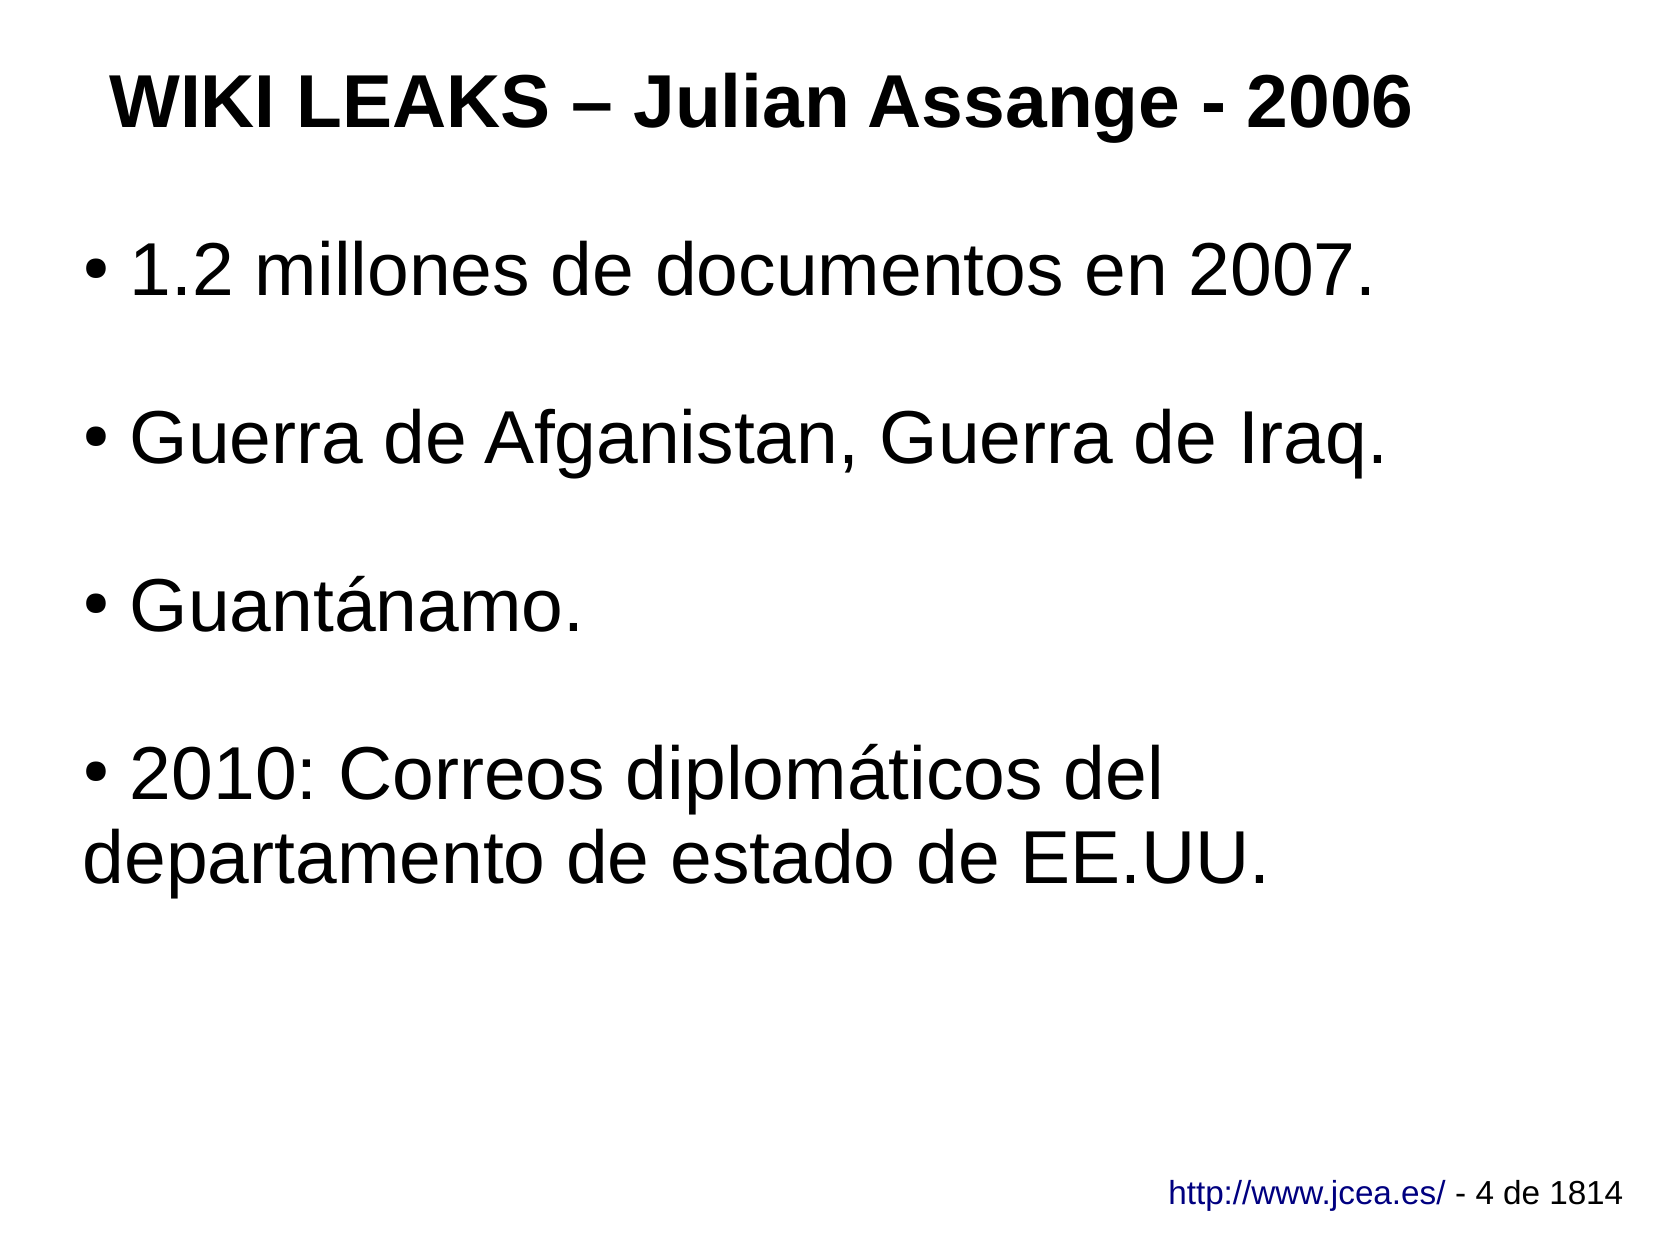

# WIKI LEAKS – Julian Assange - 2006
 1.2 millones de documentos en 2007.
 Guerra de Afganistan, Guerra de Iraq.
 Guantánamo.
 2010: Correos diplomáticos del departamento de estado de EE.UU.
http://www.jcea.es/ - 4 de 1814